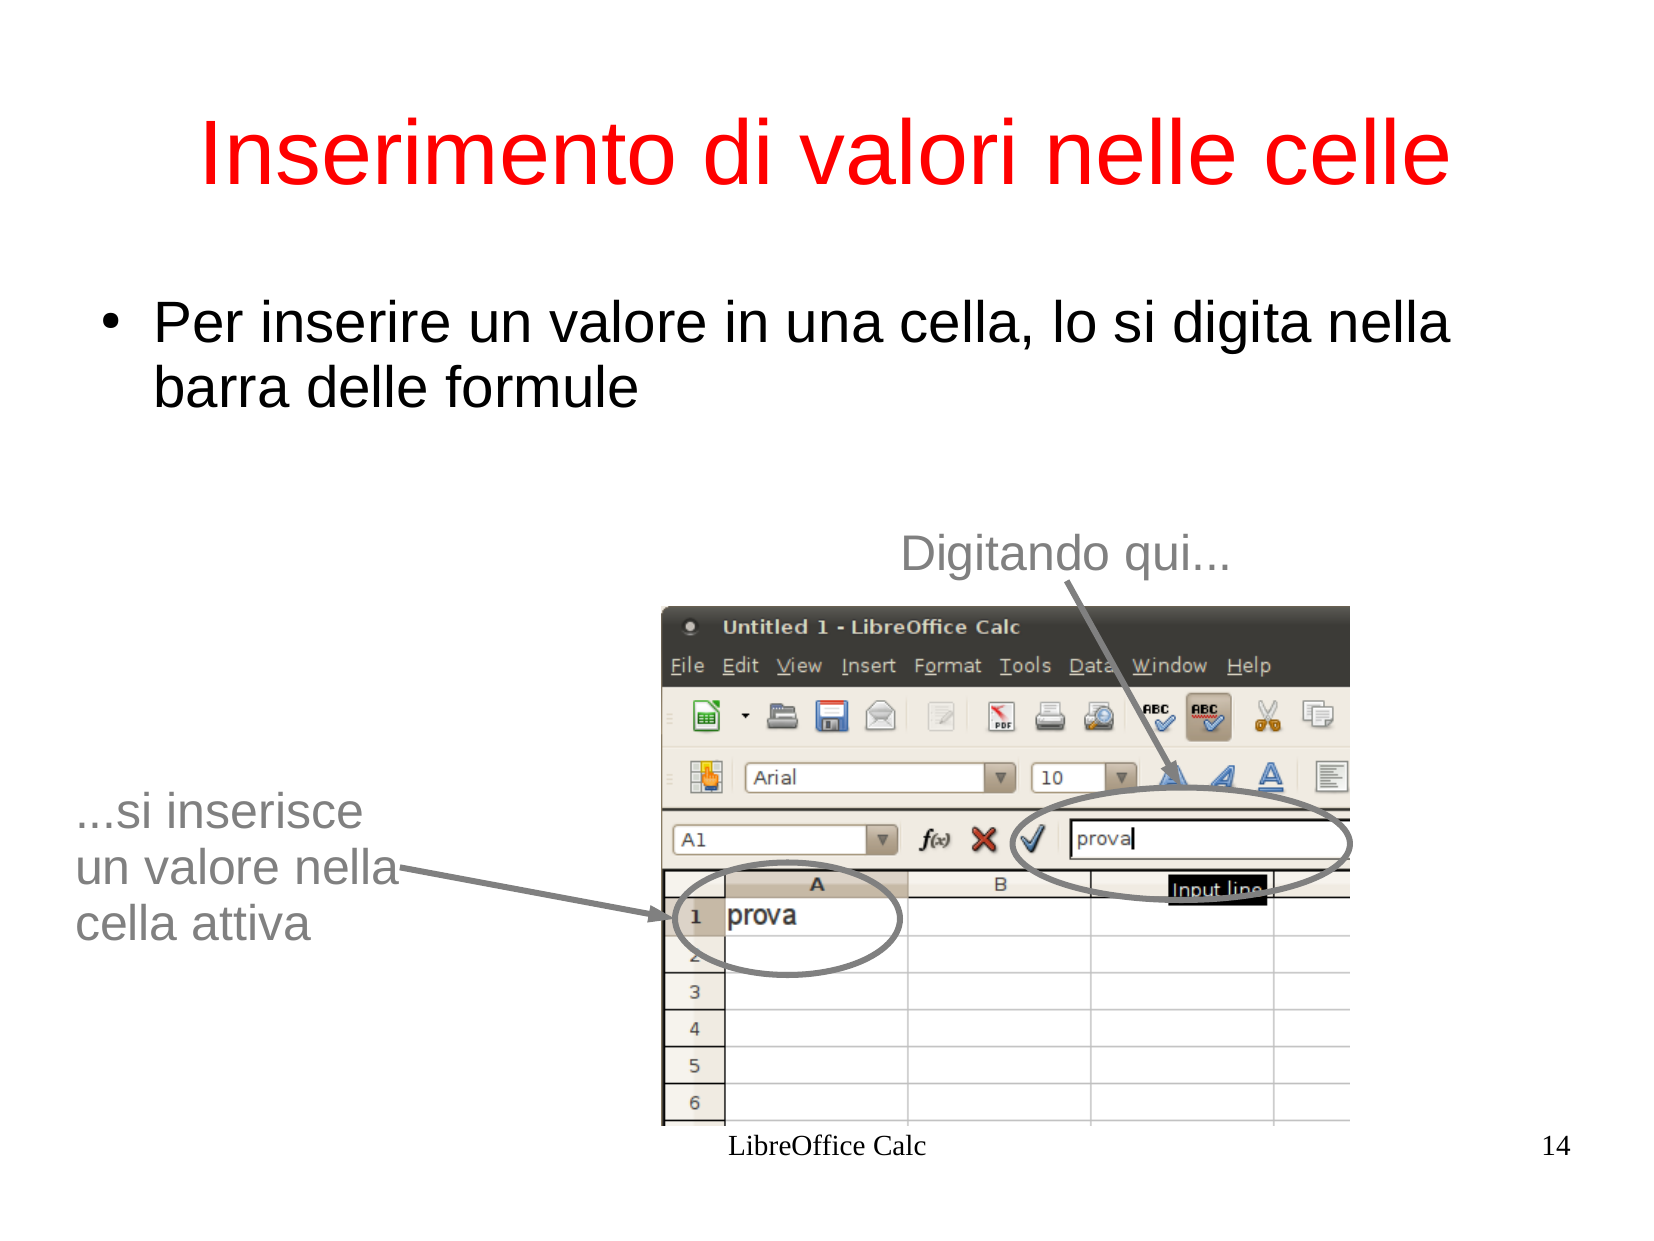

# Inserimento di valori nelle celle
Per inserire un valore in una cella, lo si digita nella barra delle formule
Digitando qui...
...si inserisce
un valore nella
cella attiva
LibreOffice Calc
14